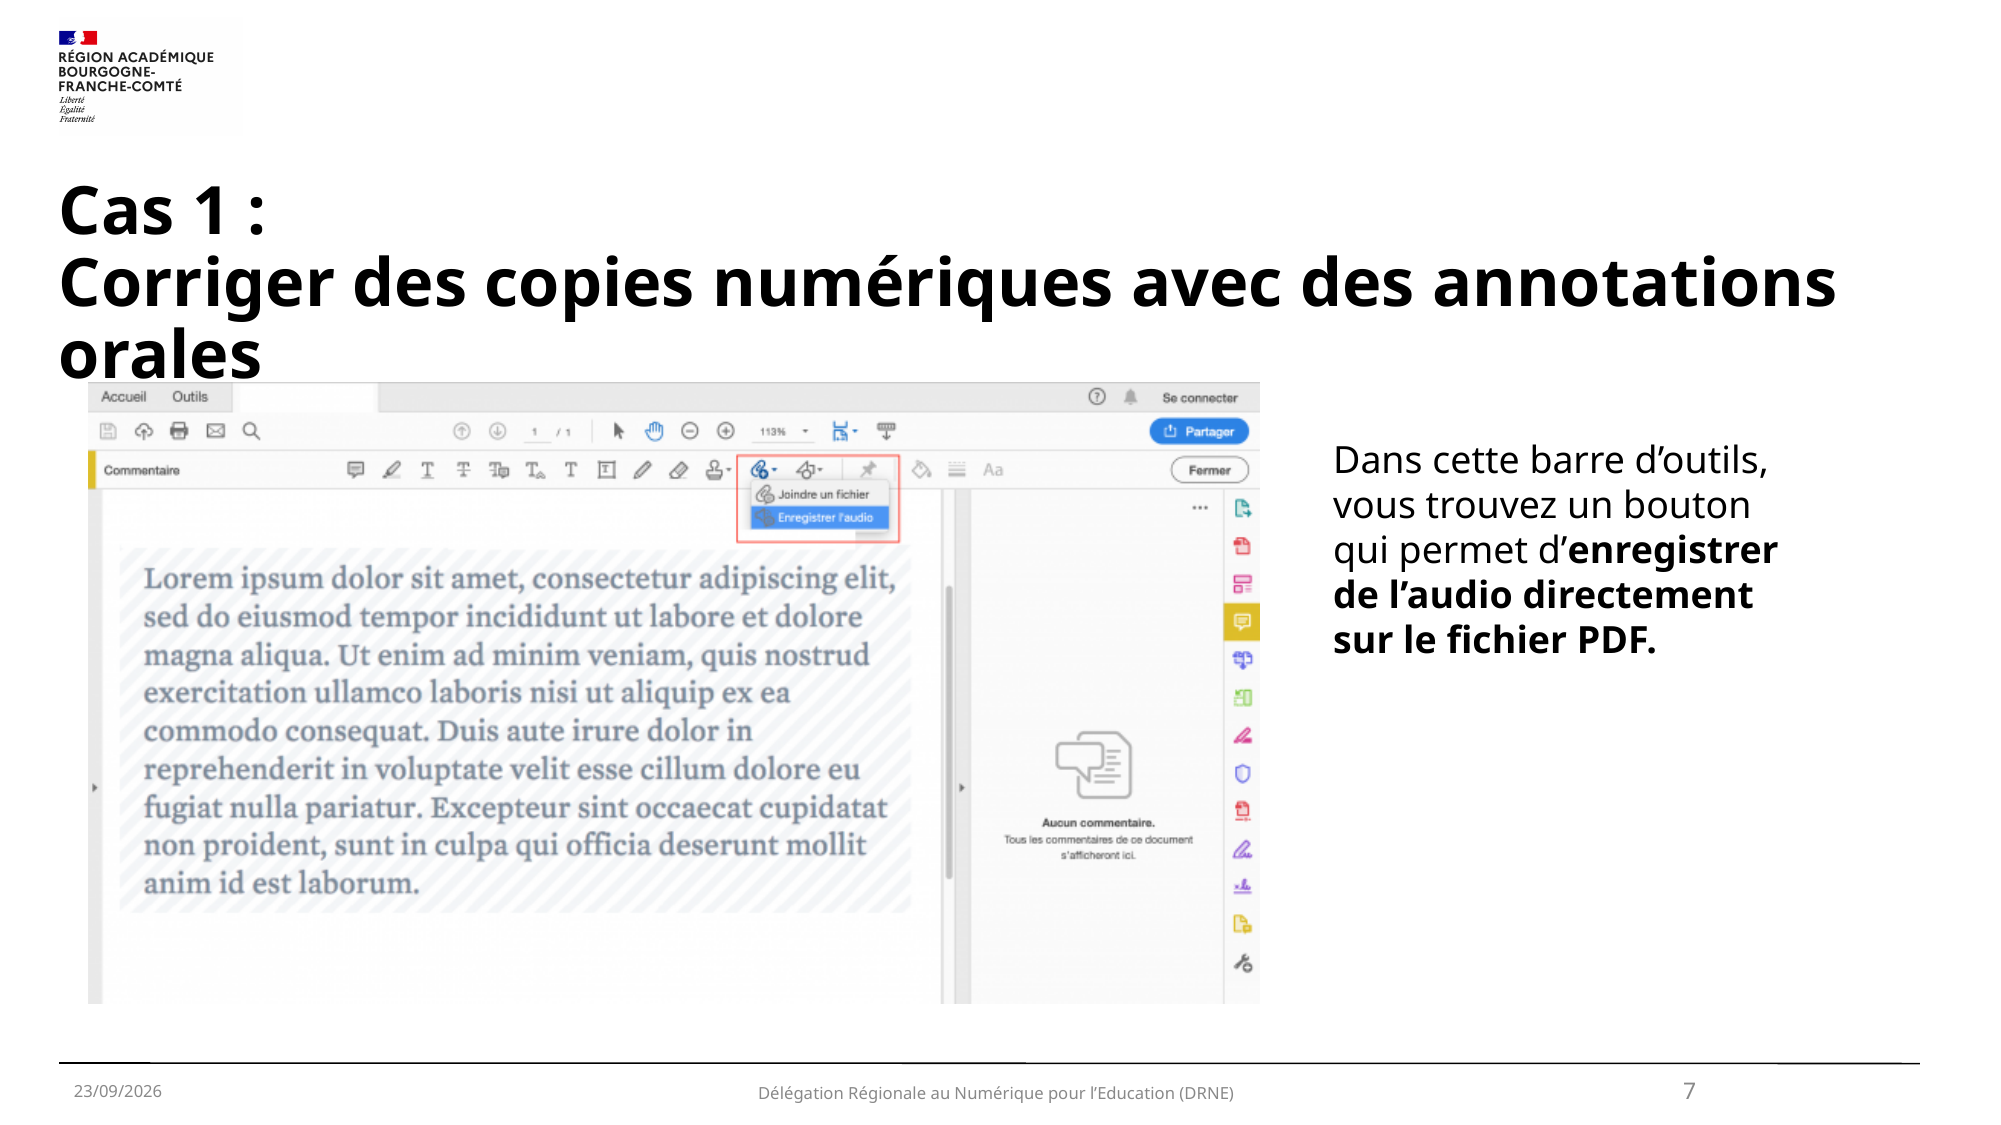

# Cas 1 : Corriger des copies numériques avec des annotations orales
Dans cette barre d’outils, vous trouvez un bouton qui permet d’enregistrer de l’audio directement sur le fichier PDF.
Délégation Régionale au Numérique pour l’Education (DRNE)